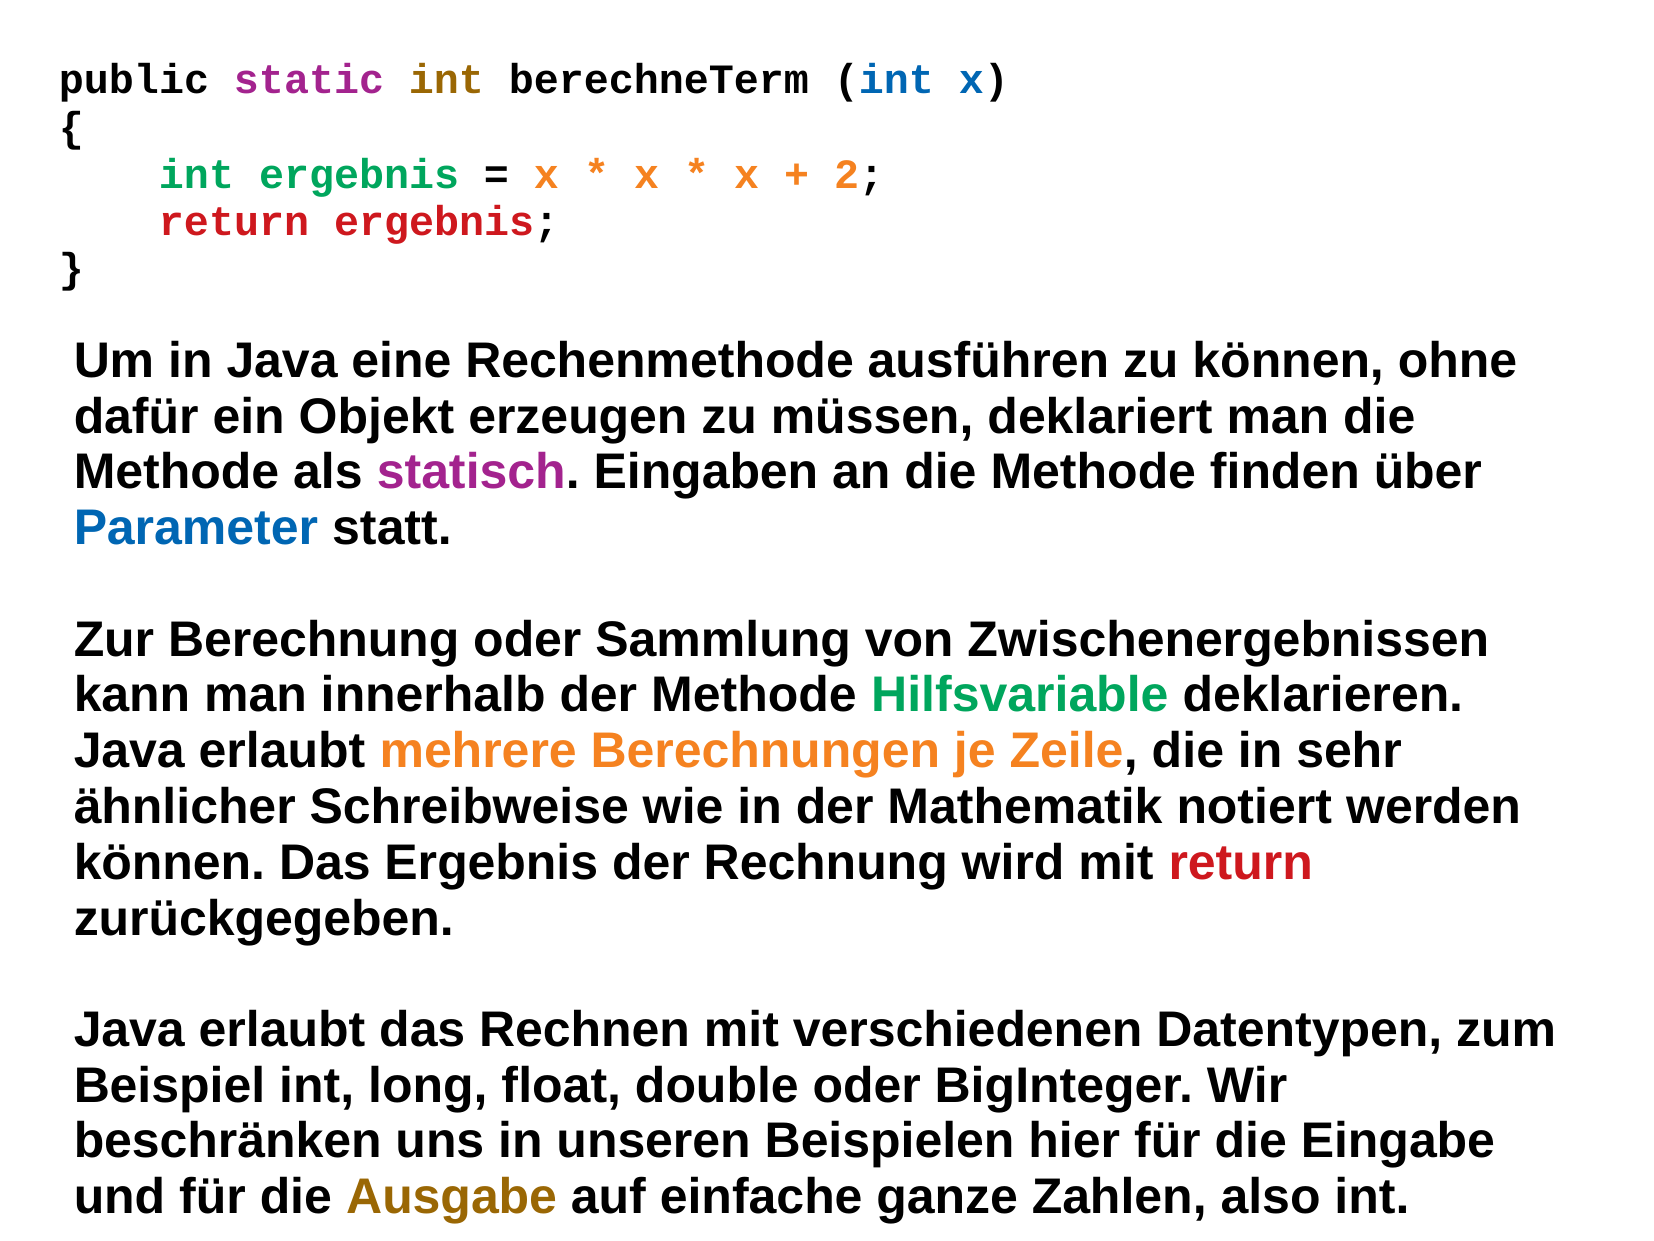

# public static int berechneTerm (int x) { int ergebnis = x * x * x + 2; return ergebnis; }
Um in Java eine Rechenmethode ausführen zu können, ohne dafür ein Objekt erzeugen zu müssen, deklariert man die Methode als statisch. Eingaben an die Methode finden über Parameter statt.
Zur Berechnung oder Sammlung von Zwischenergebnissen kann man innerhalb der Methode Hilfsvariable deklarieren. Java erlaubt mehrere Berechnungen je Zeile, die in sehr ähnlicher Schreibweise wie in der Mathematik notiert werden können. Das Ergebnis der Rechnung wird mit return zurückgegeben.
Java erlaubt das Rechnen mit verschiedenen Datentypen, zum Beispiel int, long, float, double oder BigInteger. Wir beschränken uns in unseren Beispielen hier für die Eingabe und für die Ausgabe auf einfache ganze Zahlen, also int.